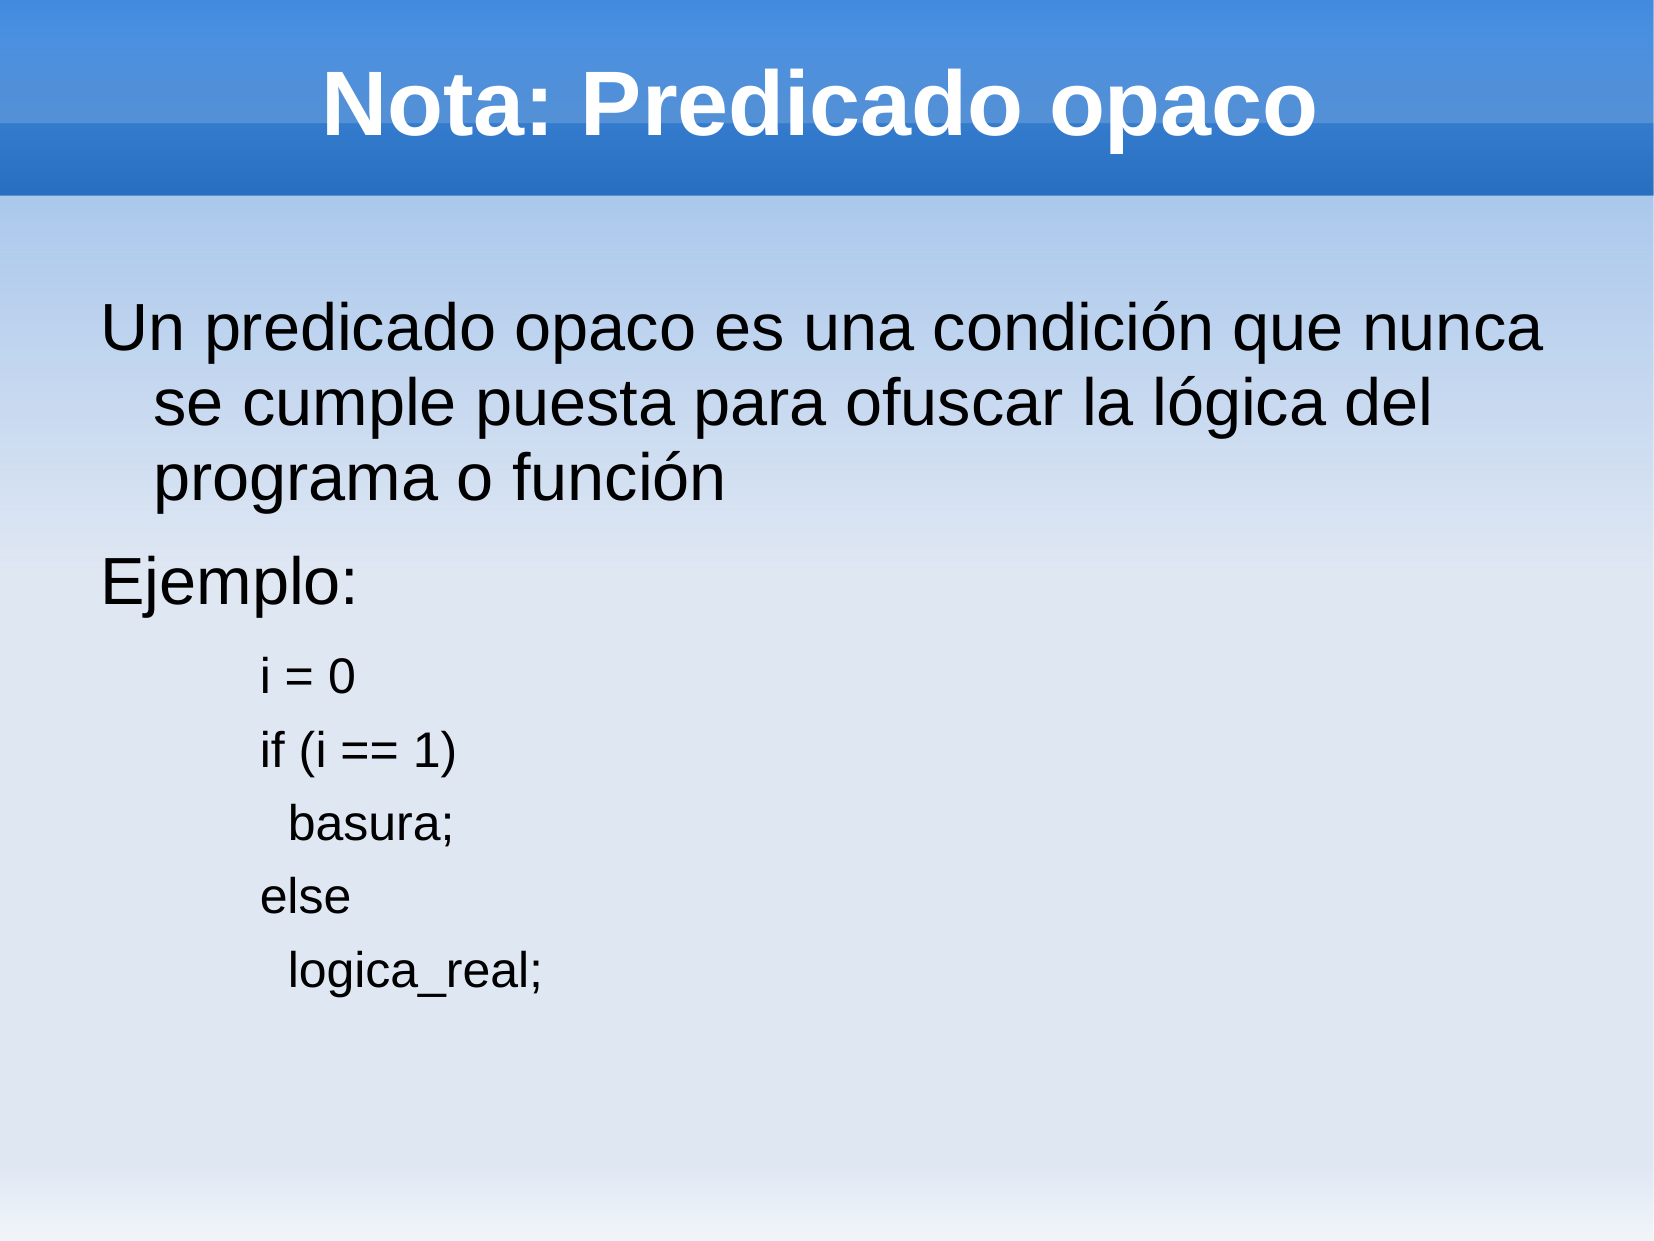

# Nota: Predicado opaco
Un predicado opaco es una condición que nunca se cumple puesta para ofuscar la lógica del programa o función
Ejemplo:
i = 0
if (i == 1)
 basura;
else
 logica_real;